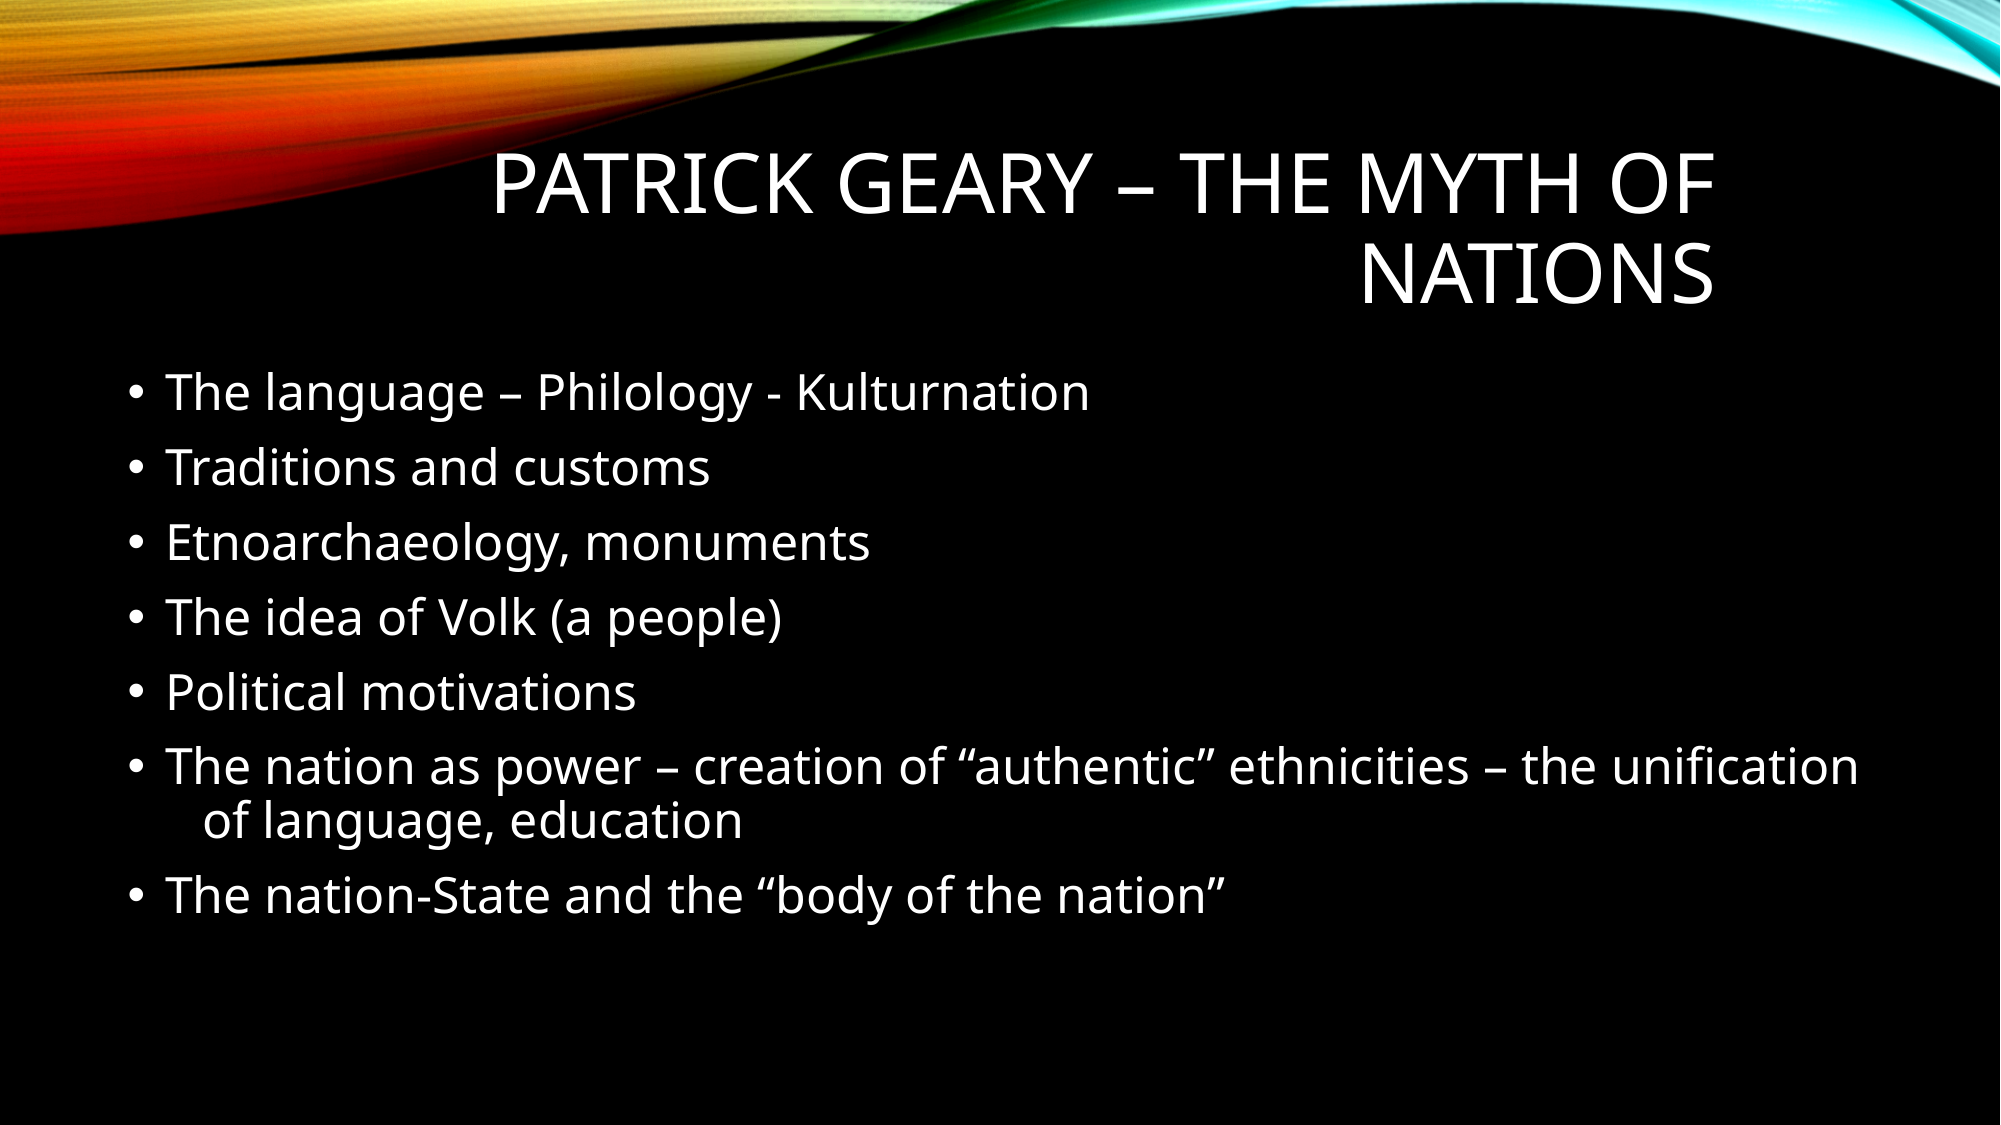

# PatriCk Geary – The Myth Of Nations
The language – Philology - Kulturnation
Traditions and customs
Etnoarchaeology, monuments
The idea of Volk (a people)
Political motivations
The nation as power – creation of “authentic” ethnicities – the unification of language, education
The nation-State and the “body of the nation”